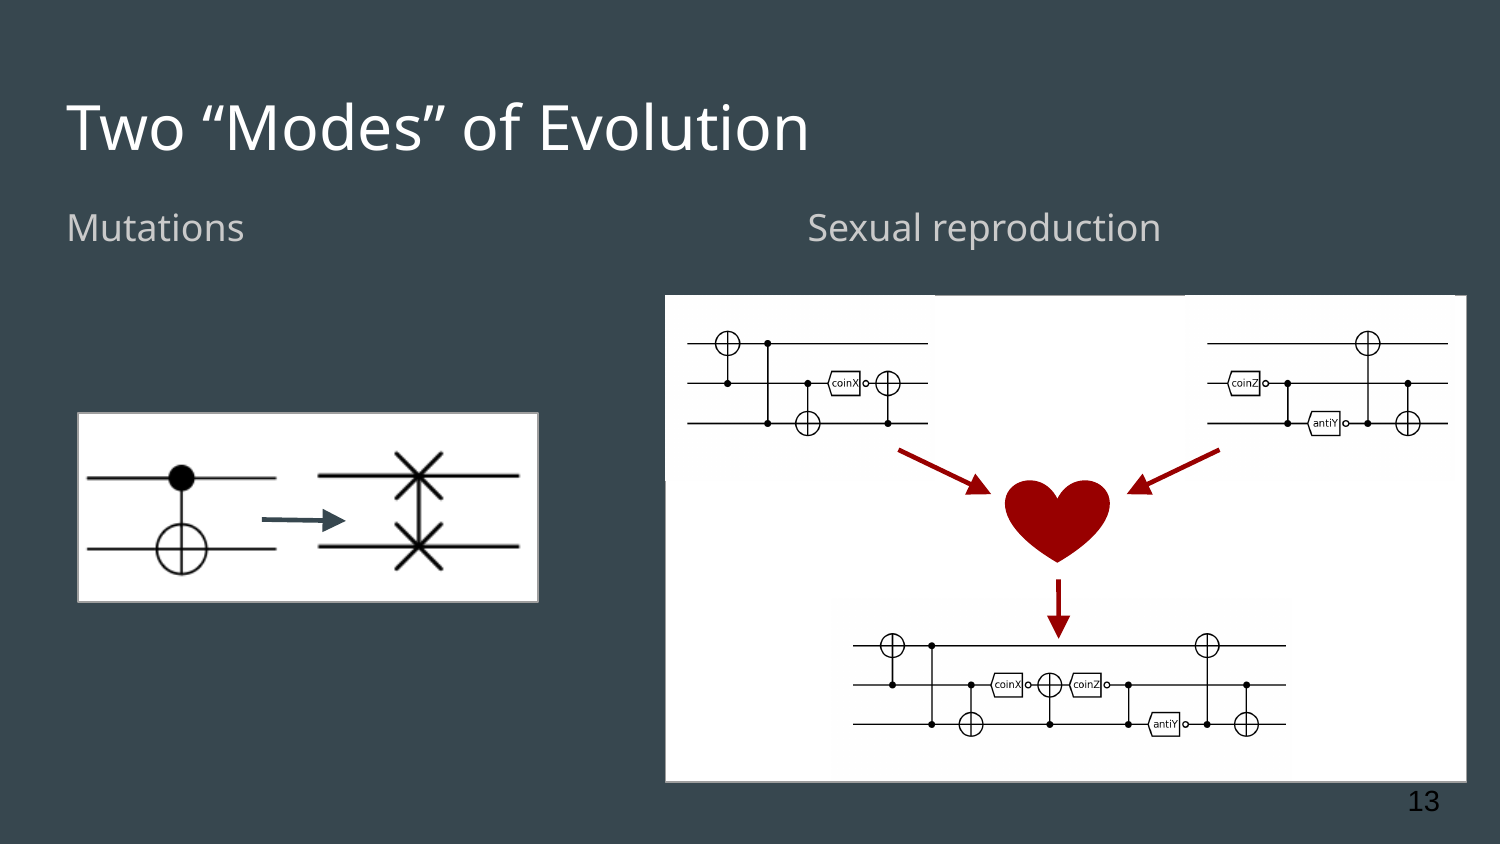

# Two “Modes” of Evolution
Mutations
Sexual reproduction